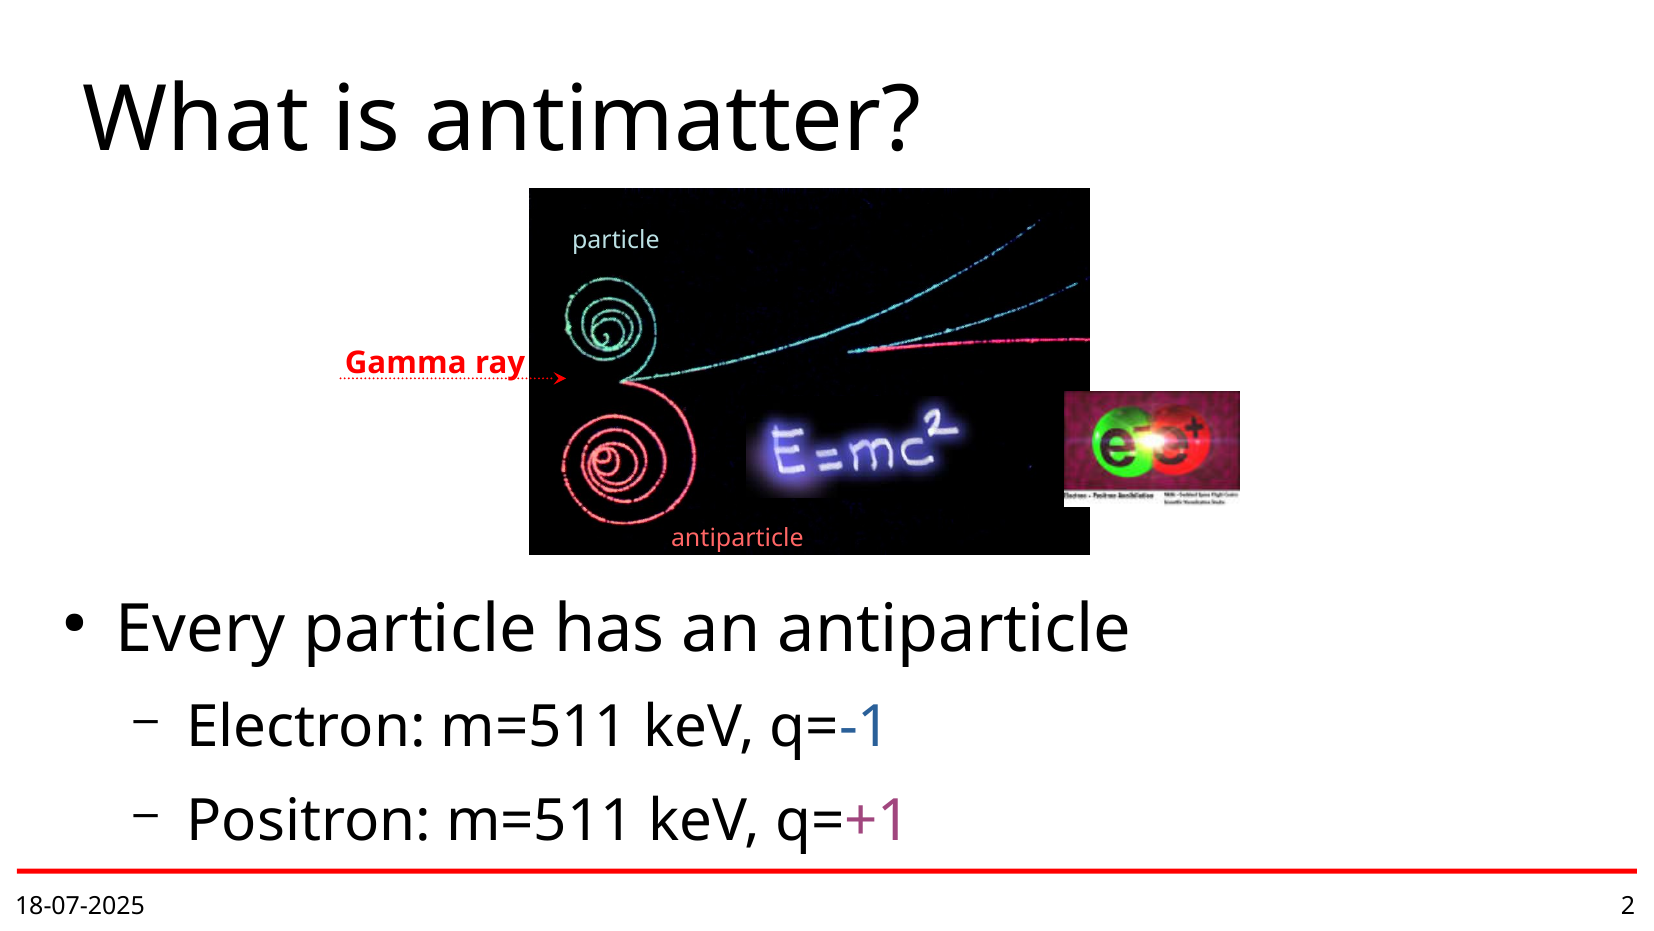

# What is antimatter?
particle
Gamma ray
antiparticle
Every particle has an antiparticle
Electron: m=511 keV, q=-1
Positron: m=511 keV, q=+1
18-07-2025
2